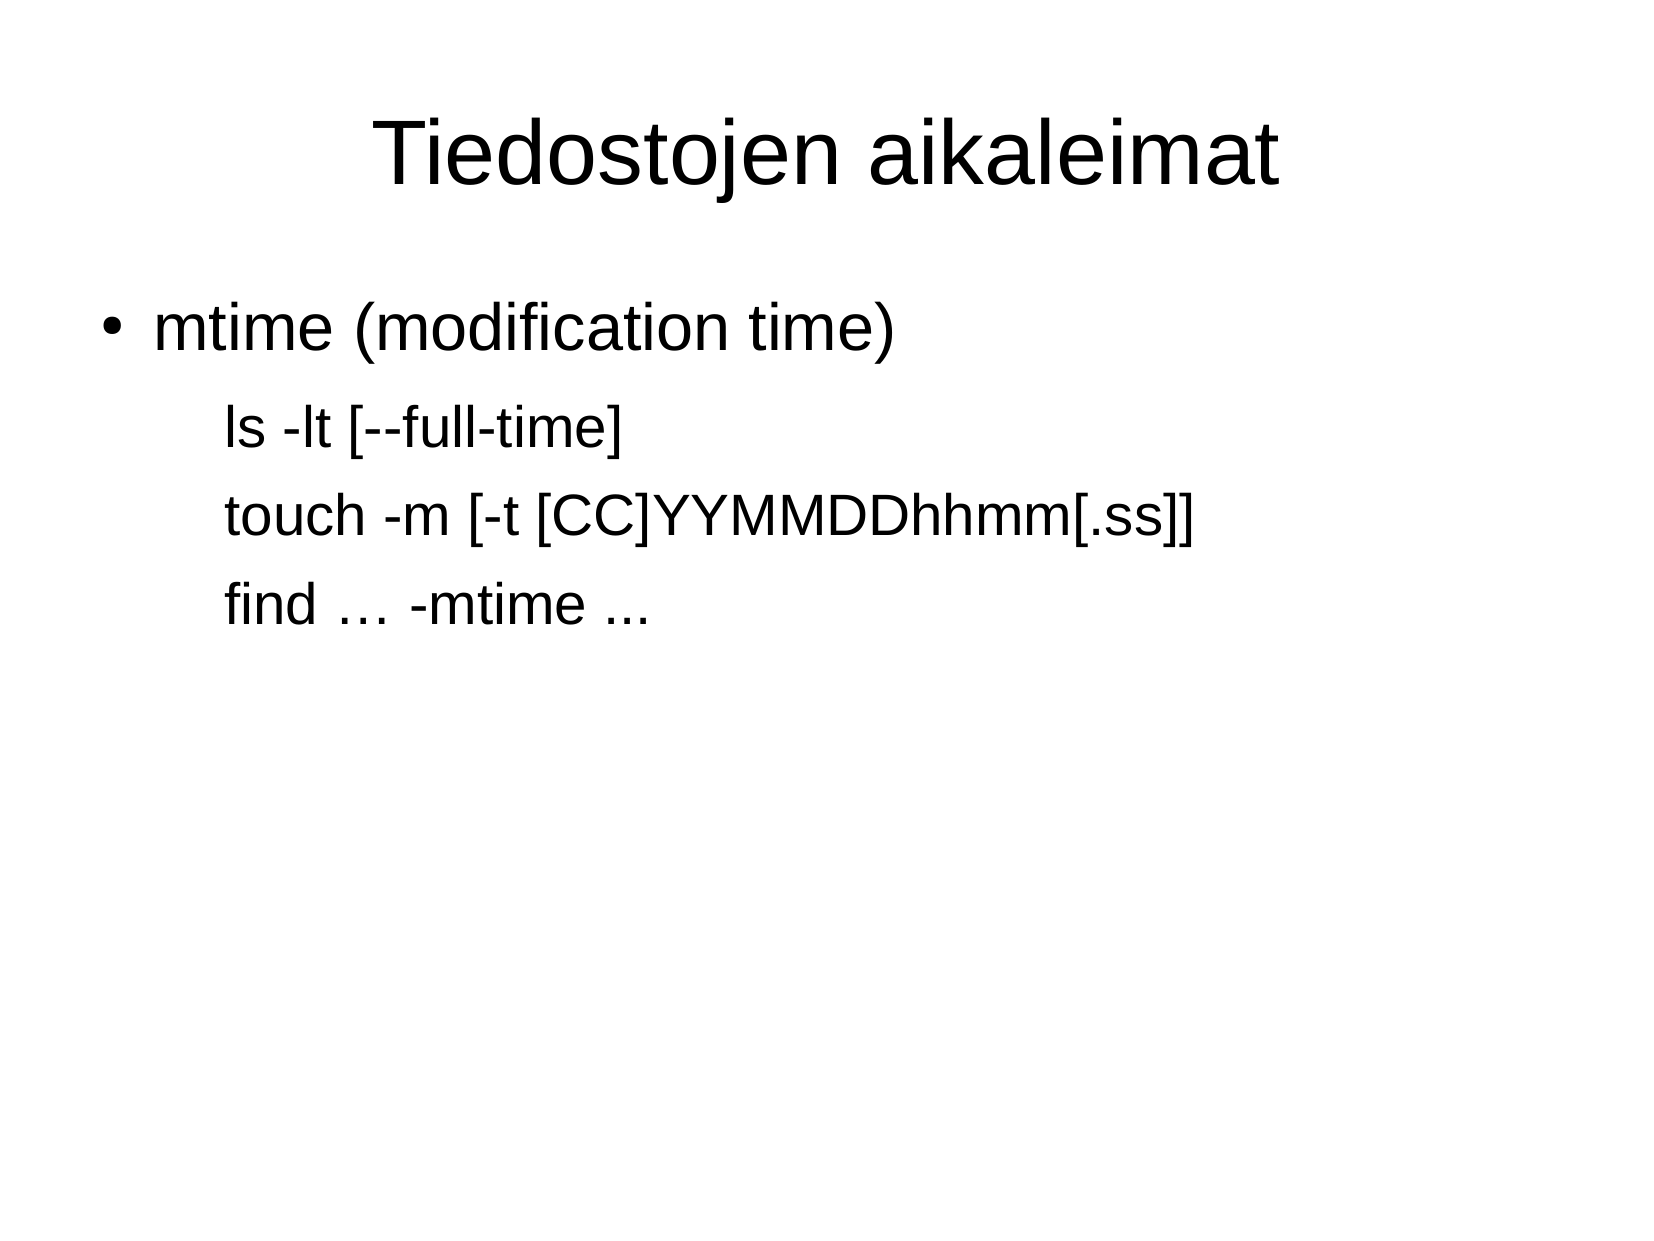

# Tiedostojen aikaleimat
mtime (modification time)
ls -lt [--full-time]
touch -m [-t [CC]YYMMDDhhmm[.ss]]
find … -mtime ...